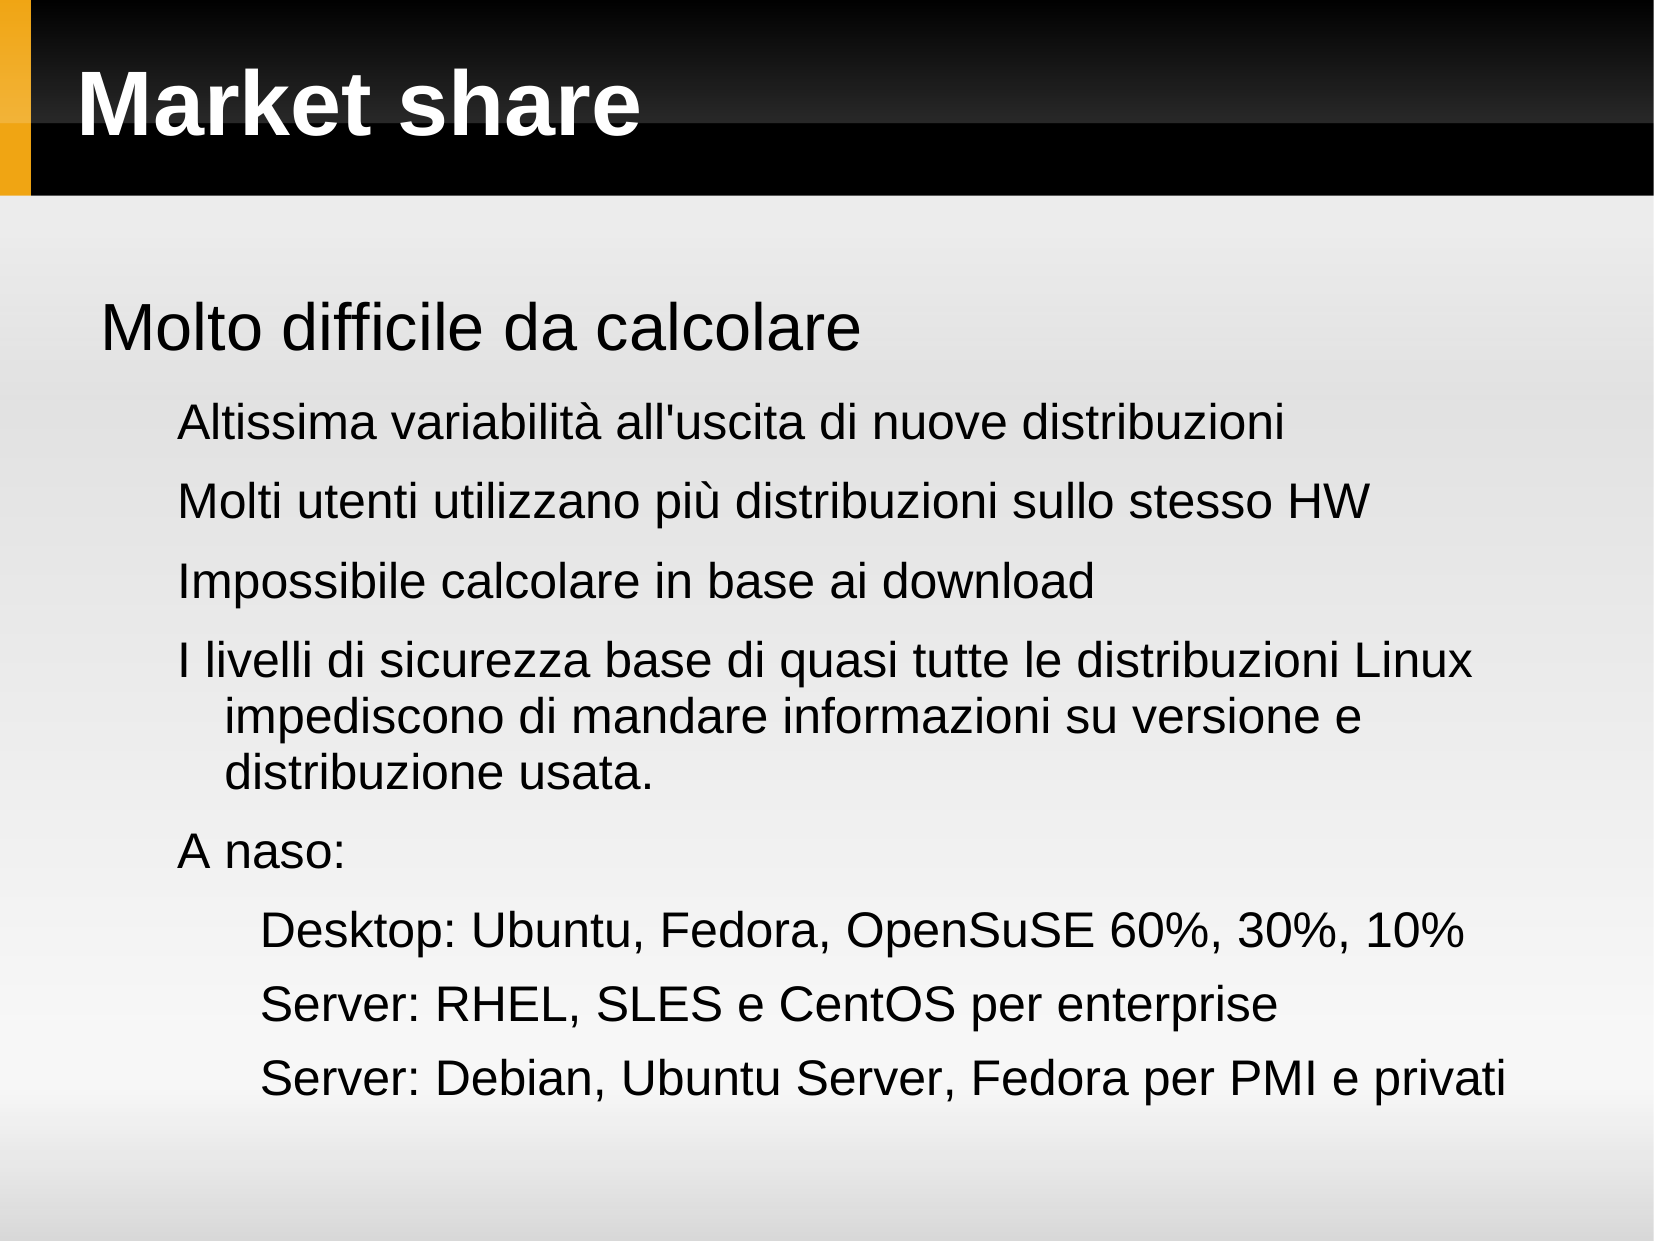

# Market share
Molto difficile da calcolare
Altissima variabilità all'uscita di nuove distribuzioni
Molti utenti utilizzano più distribuzioni sullo stesso HW
Impossibile calcolare in base ai download
I livelli di sicurezza base di quasi tutte le distribuzioni Linux impediscono di mandare informazioni su versione e distribuzione usata.
A naso:
Desktop: Ubuntu, Fedora, OpenSuSE 60%, 30%, 10%
Server: RHEL, SLES e CentOS per enterprise
Server: Debian, Ubuntu Server, Fedora per PMI e privati